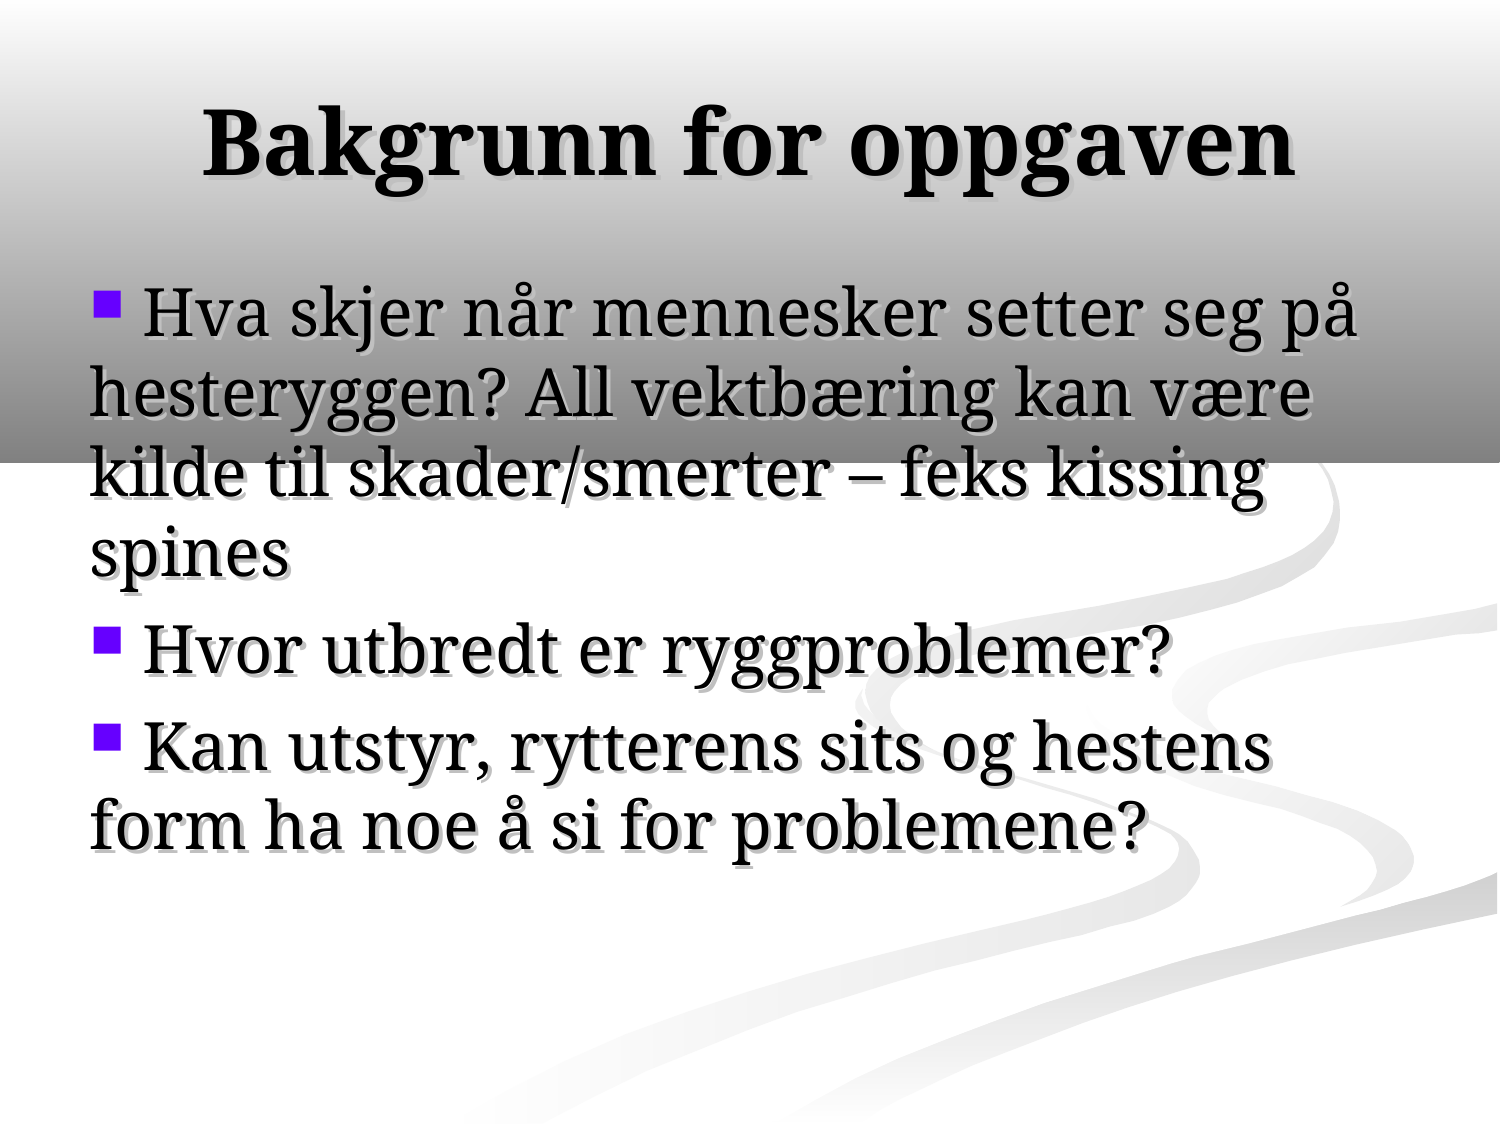

# Bakgrunn for oppgaven
 Hva skjer når mennesker setter seg på hesteryggen? All vektbæring kan være kilde til skader/smerter – feks kissing spines
 Hvor utbredt er ryggproblemer?
 Kan utstyr, rytterens sits og hestens form ha noe å si for problemene?